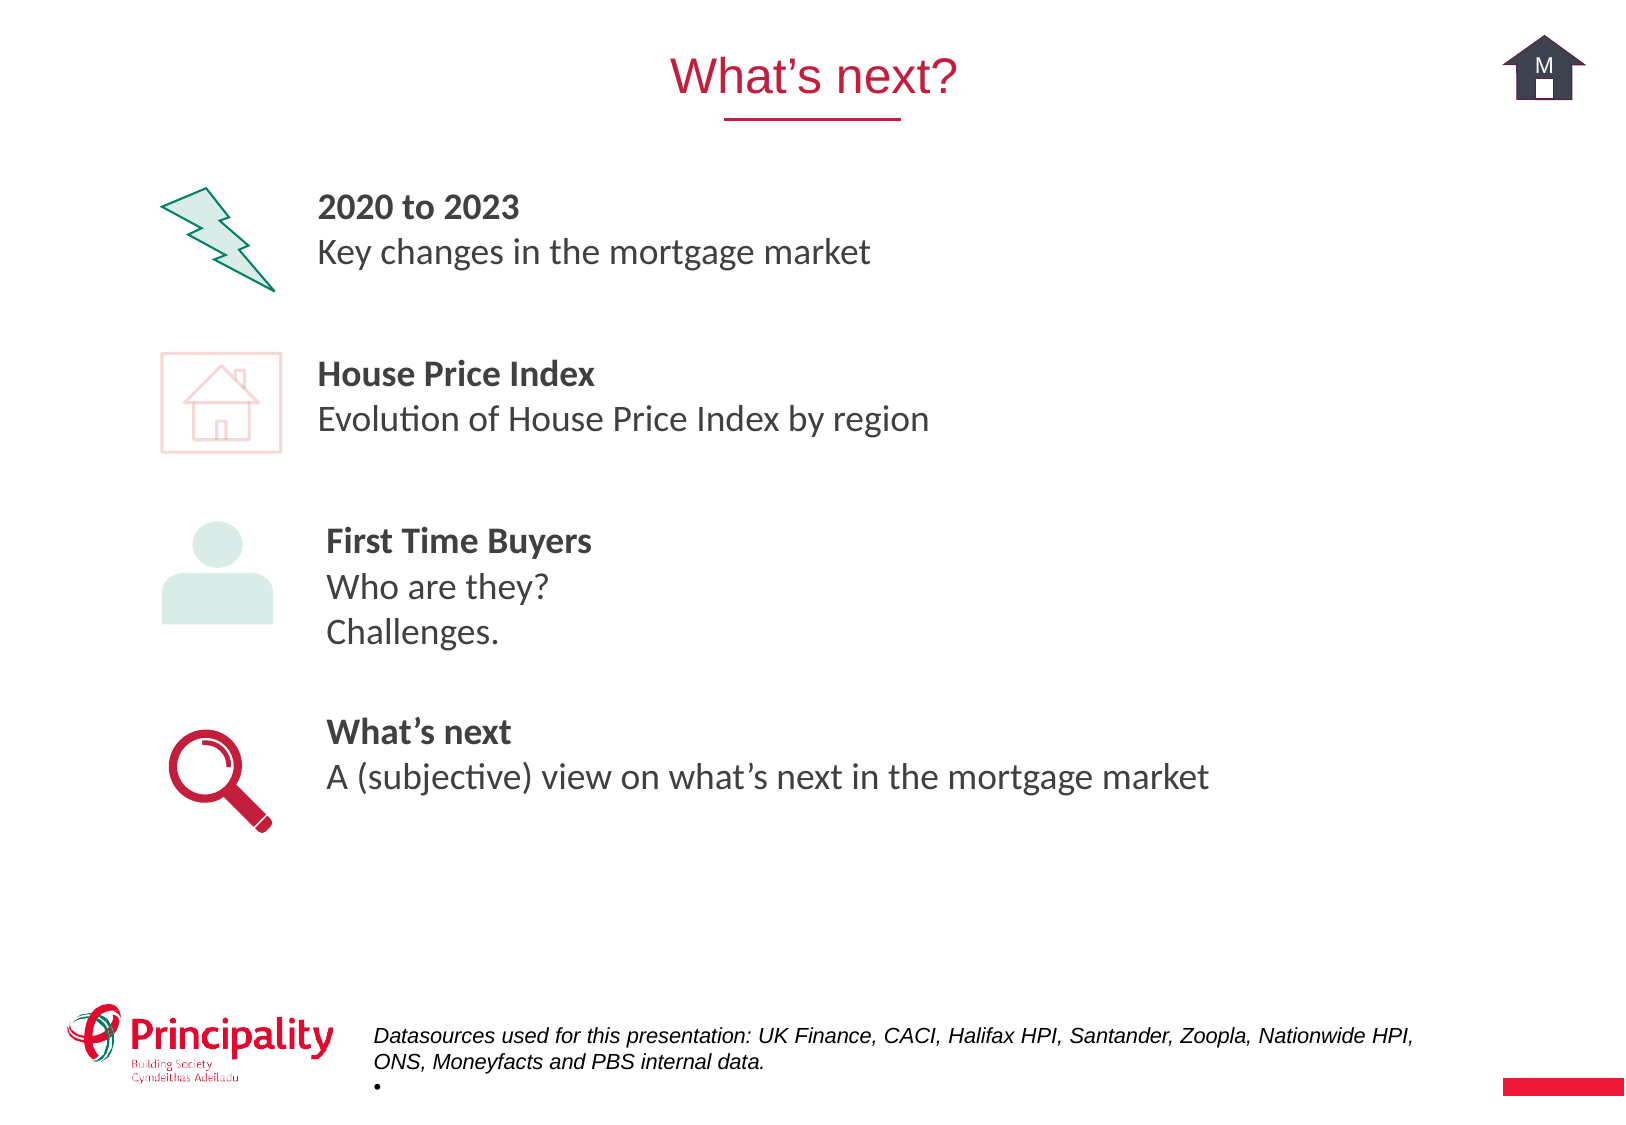

What’s next?
2020 to 2023
Key changes in the mortgage market
House Price Index
Evolution of House Price Index by region
First Time Buyers
Who are they?
Challenges.
What’s next
A (subjective) view on what’s next in the mortgage market
Datasources used for this presentation: UK Finance, CACI, Halifax HPI, Santander, Zoopla, Nationwide HPI, ONS, Moneyfacts and PBS internal data.